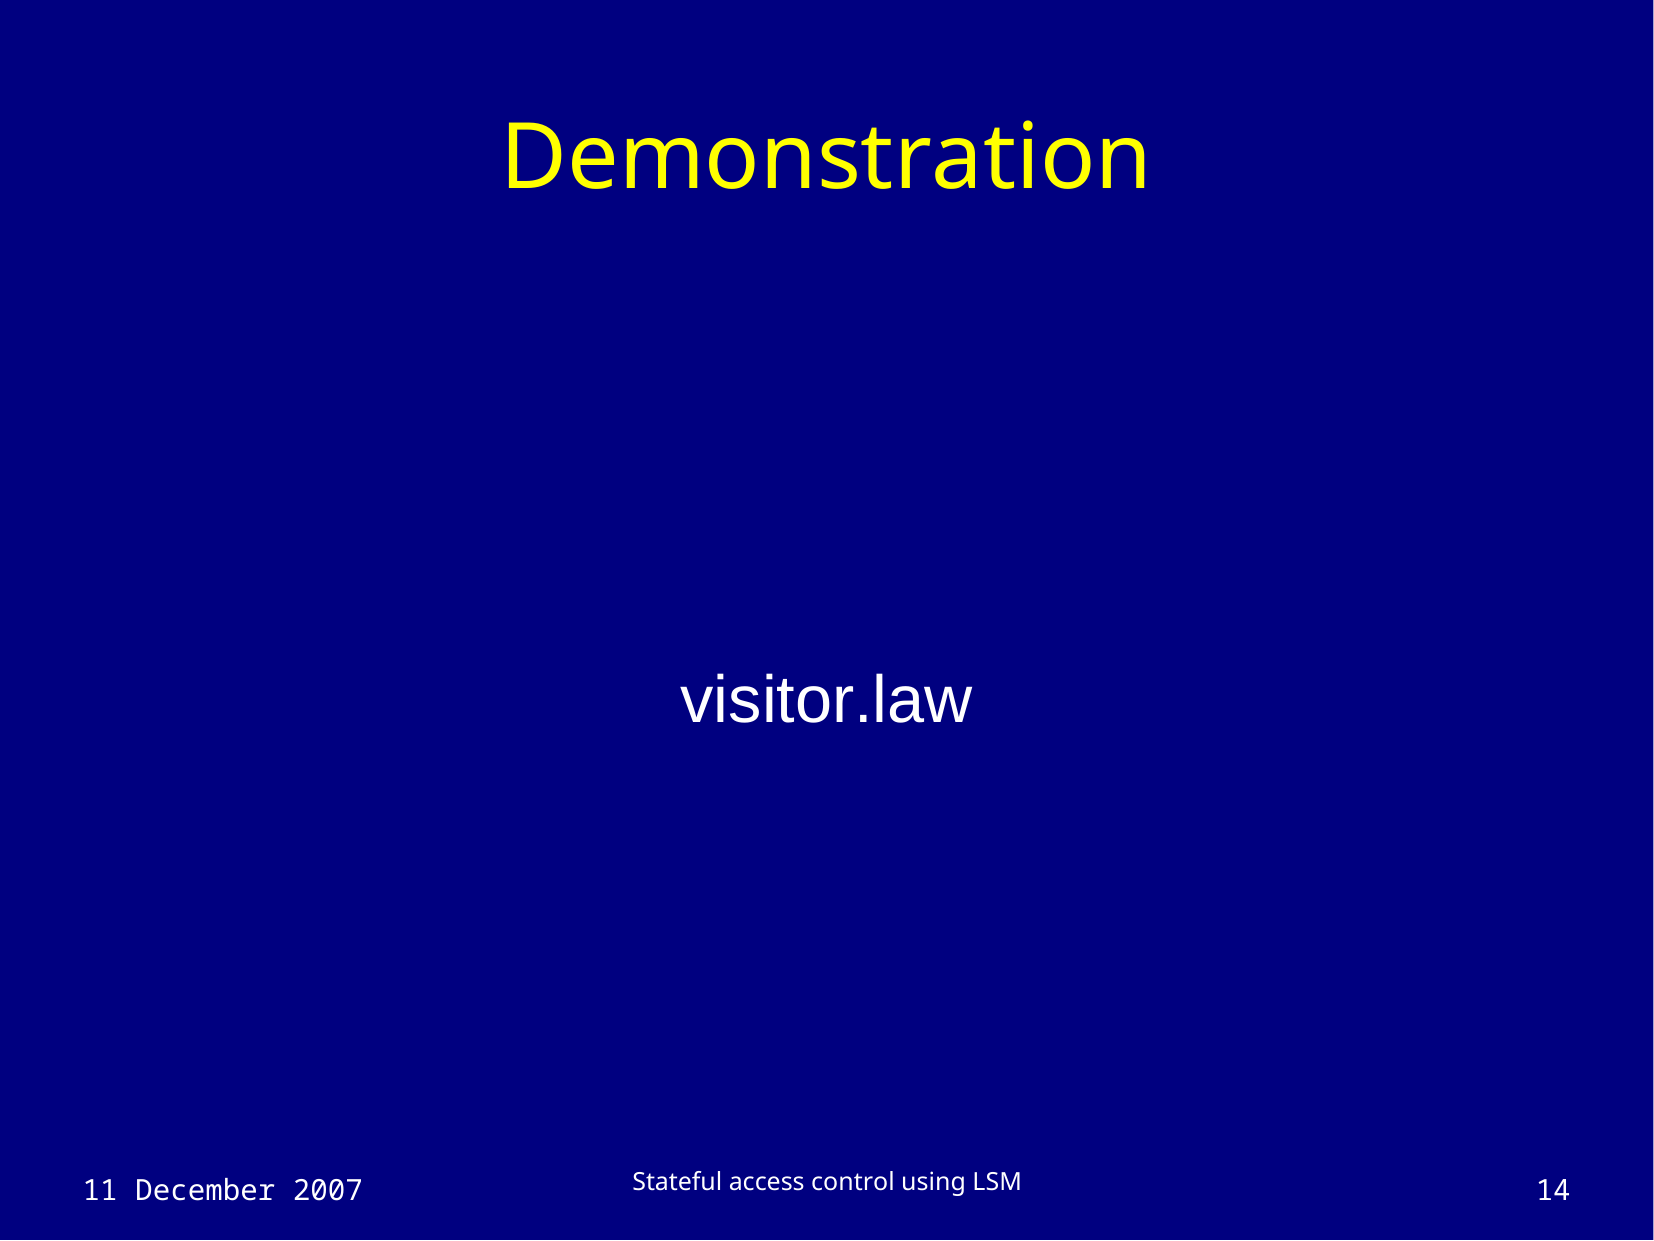

# Demonstration
visitor.law
11 December 2007
Stateful access control using LSM
14